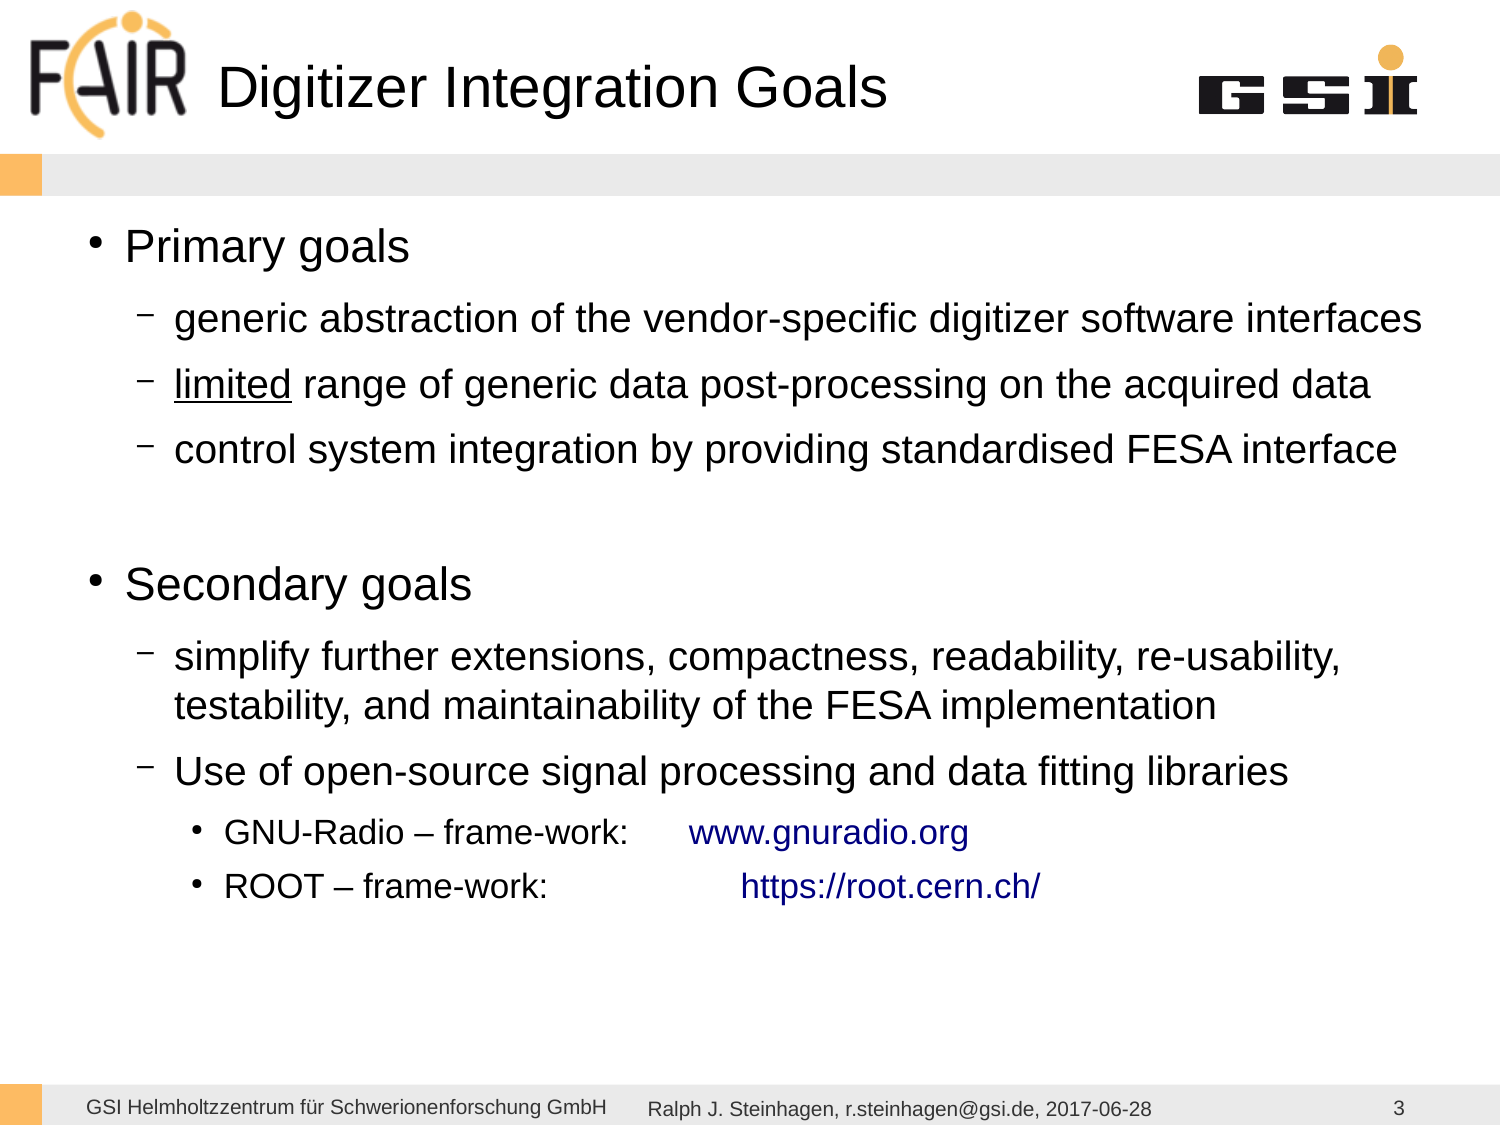

# Digitizer Integration Goals
Primary goals
generic abstraction of the vendor-specific digitizer software interfaces
limited range of generic data post-processing on the acquired data
control system integration by providing standardised FESA interface
Secondary goals
simplify further extensions, compactness, readability, re-usability, testability, and maintainability of the FESA implementation
Use of open-source signal processing and data fitting libraries
GNU-Radio – frame-work: 	www.gnuradio.org
ROOT – frame-work: 		 		https://root.cern.ch/